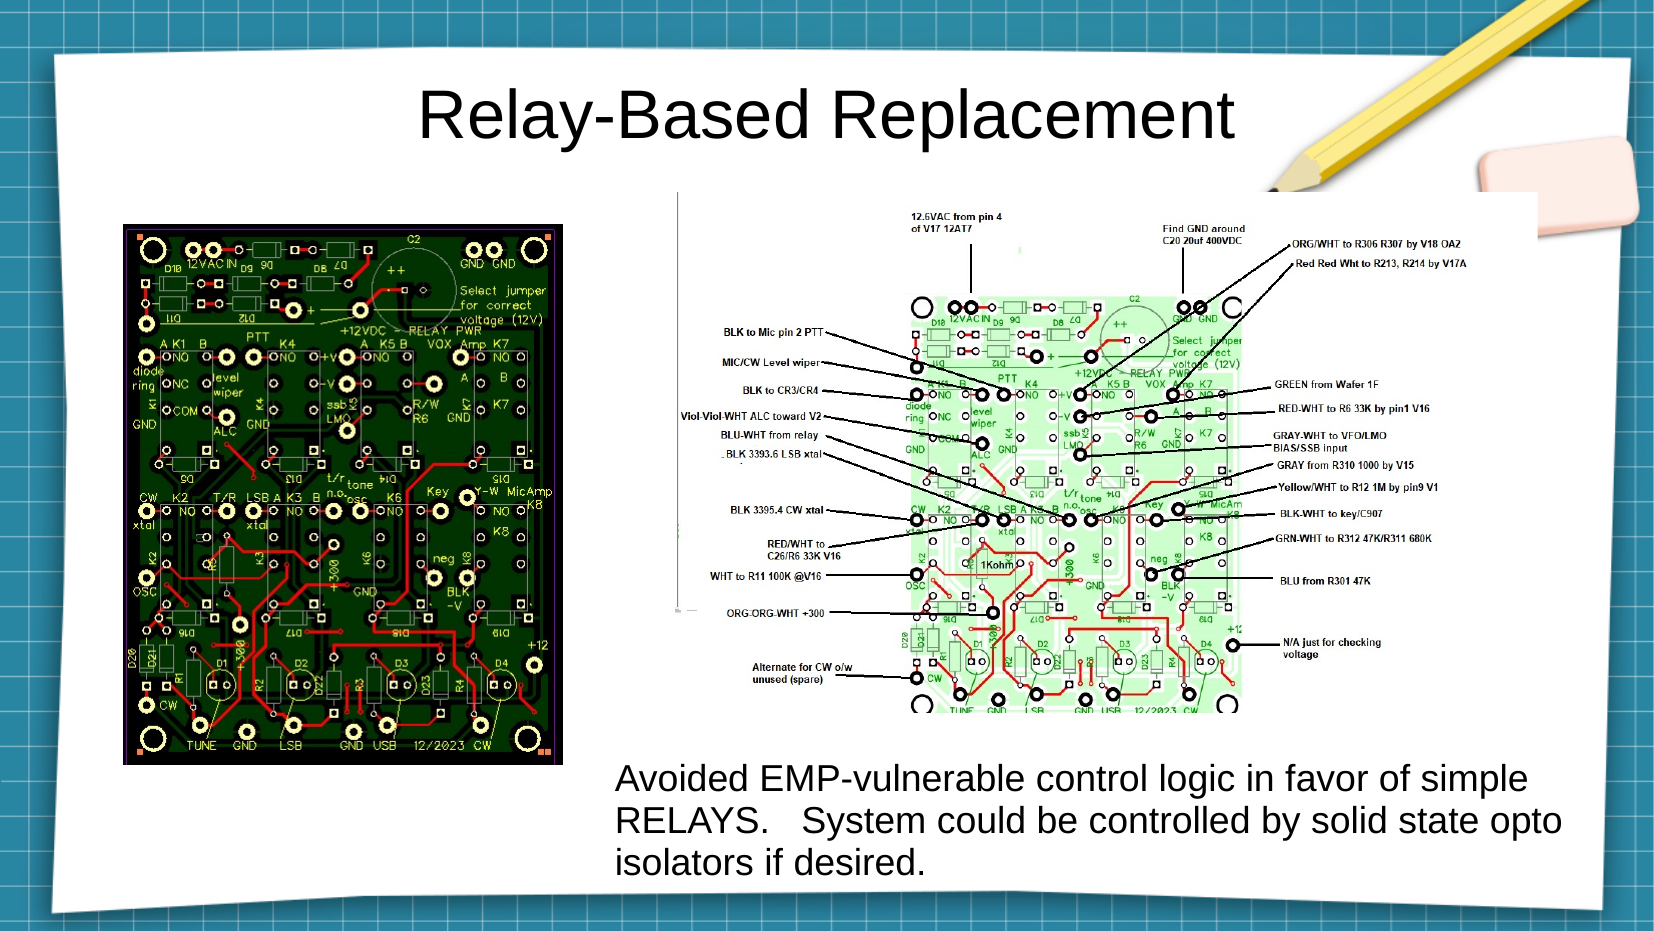

# Relay-Based Replacement
Avoided EMP-vulnerable control logic in favor of simple RELAYS. System could be controlled by solid state opto isolators if desired.